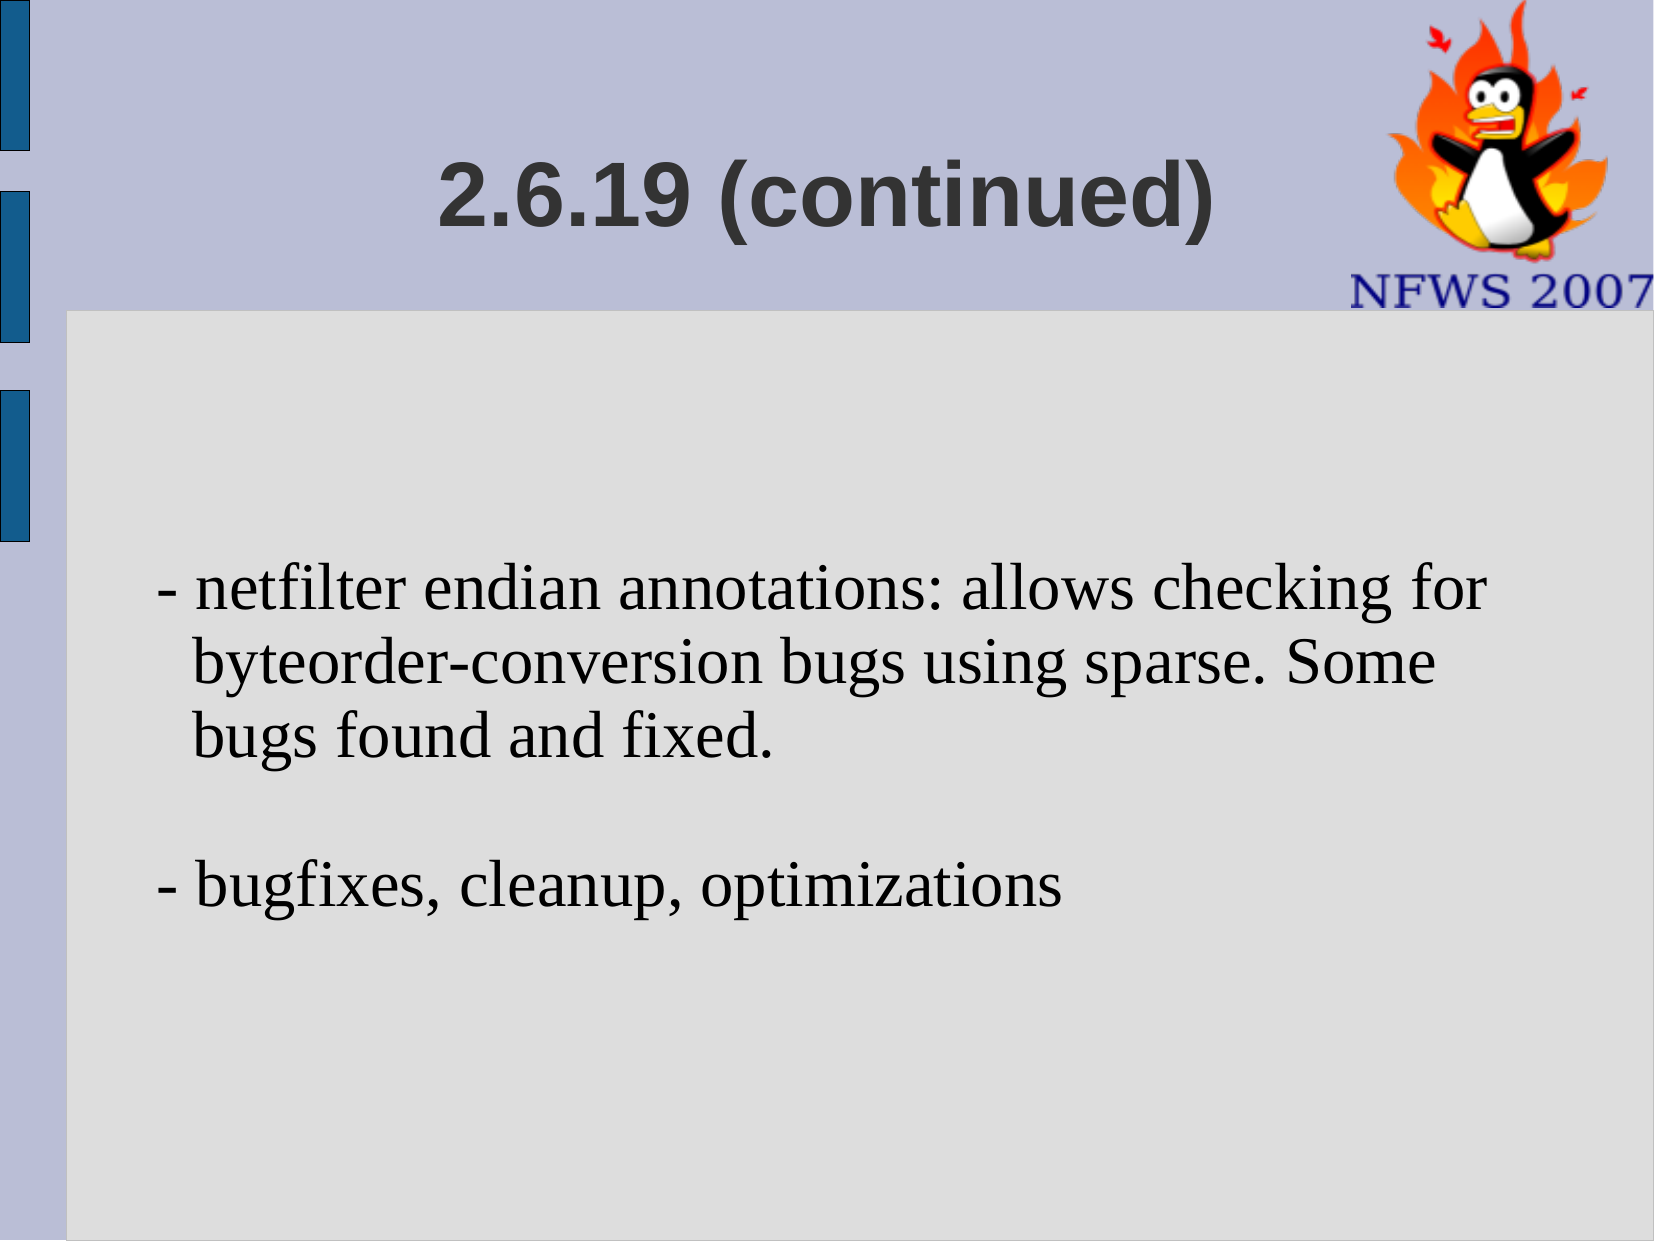

# 2.6.19 (continued)
- netfilter endian annotations: allows checking for byteorder-conversion bugs using sparse. Some bugs found and fixed.
- bugfixes, cleanup, optimizations